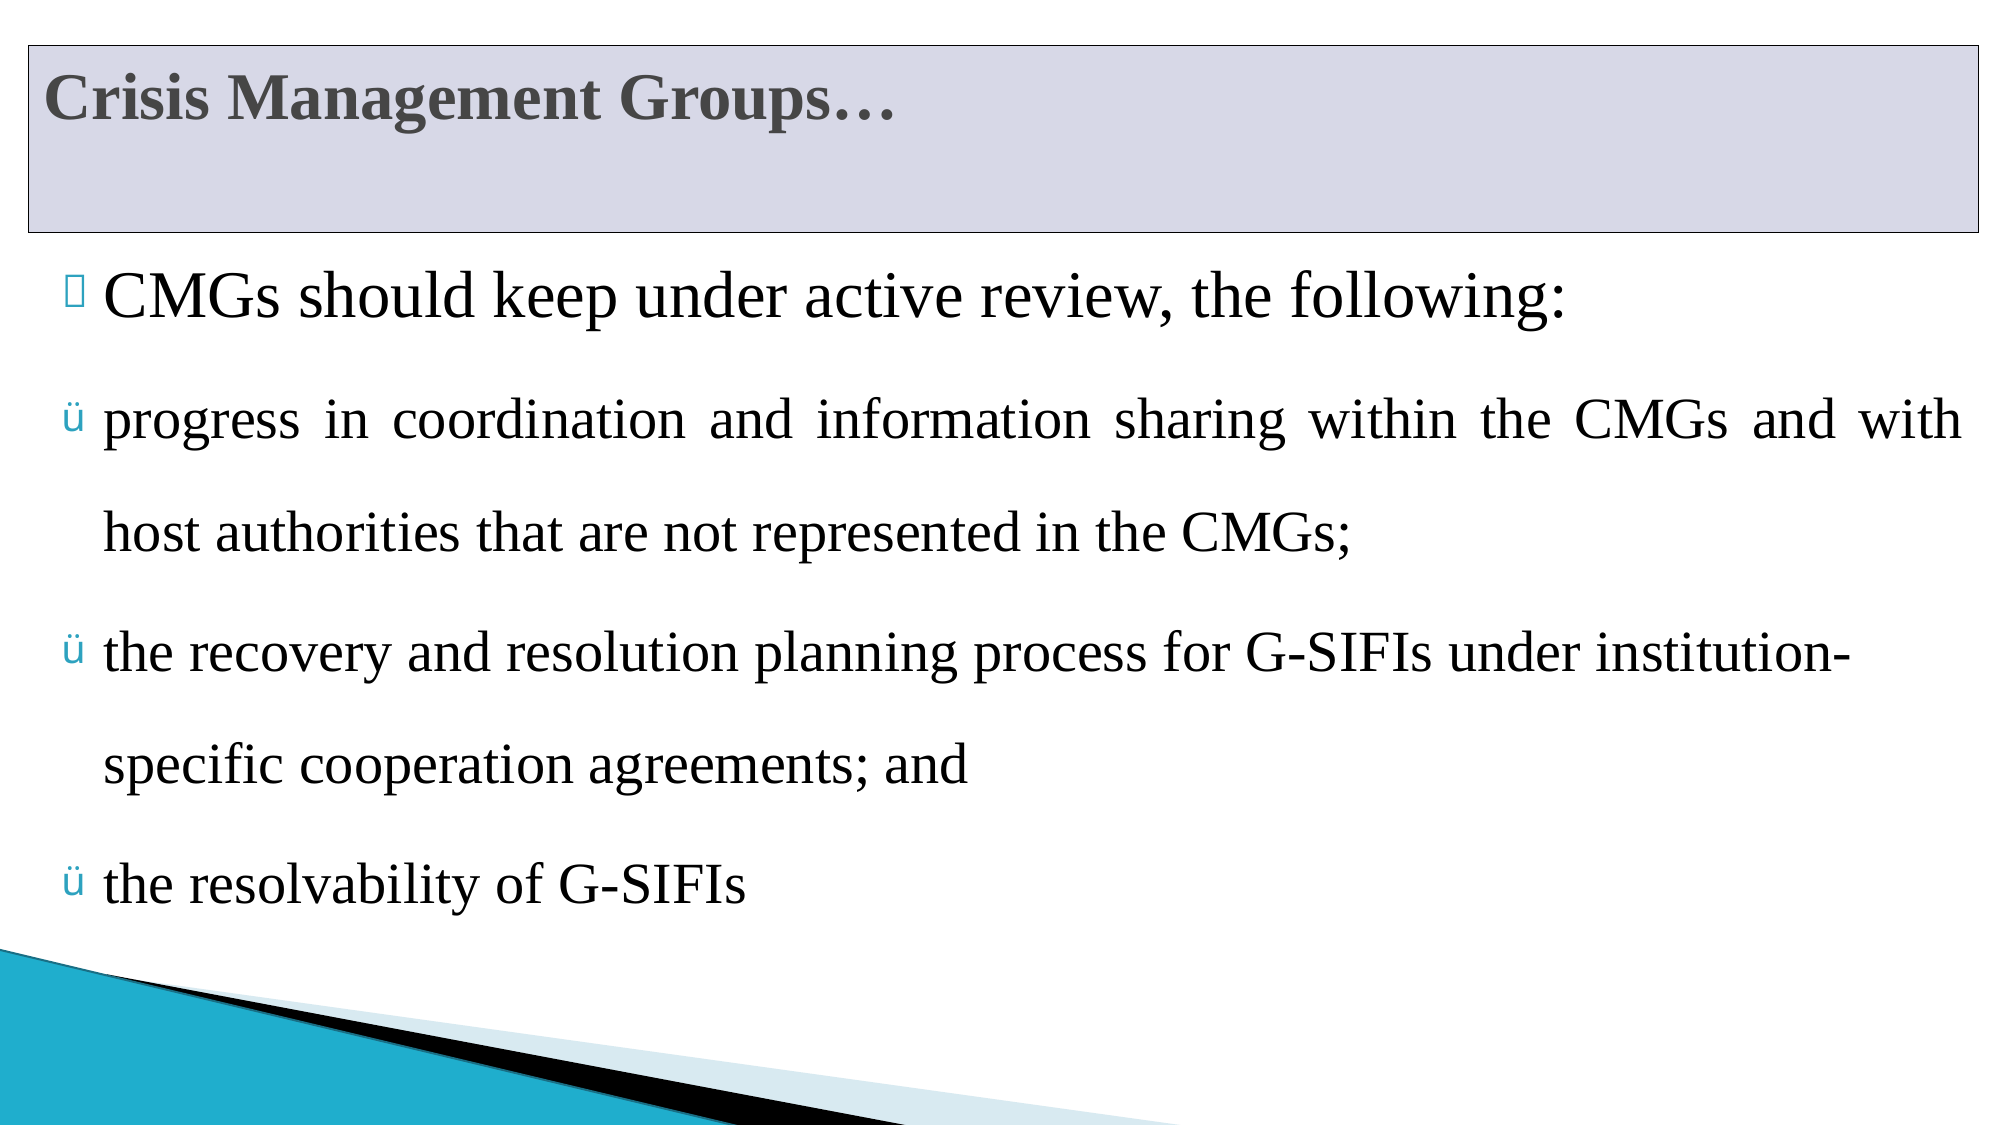

# Crisis Management Groups…
CMGs should keep under active review, the following:
progress in coordination and information sharing within the CMGs and with host authorities that are not represented in the CMGs;
the recovery and resolution planning process for G-SIFIs under institution-specific cooperation agreements; and
the resolvability of G-SIFIs